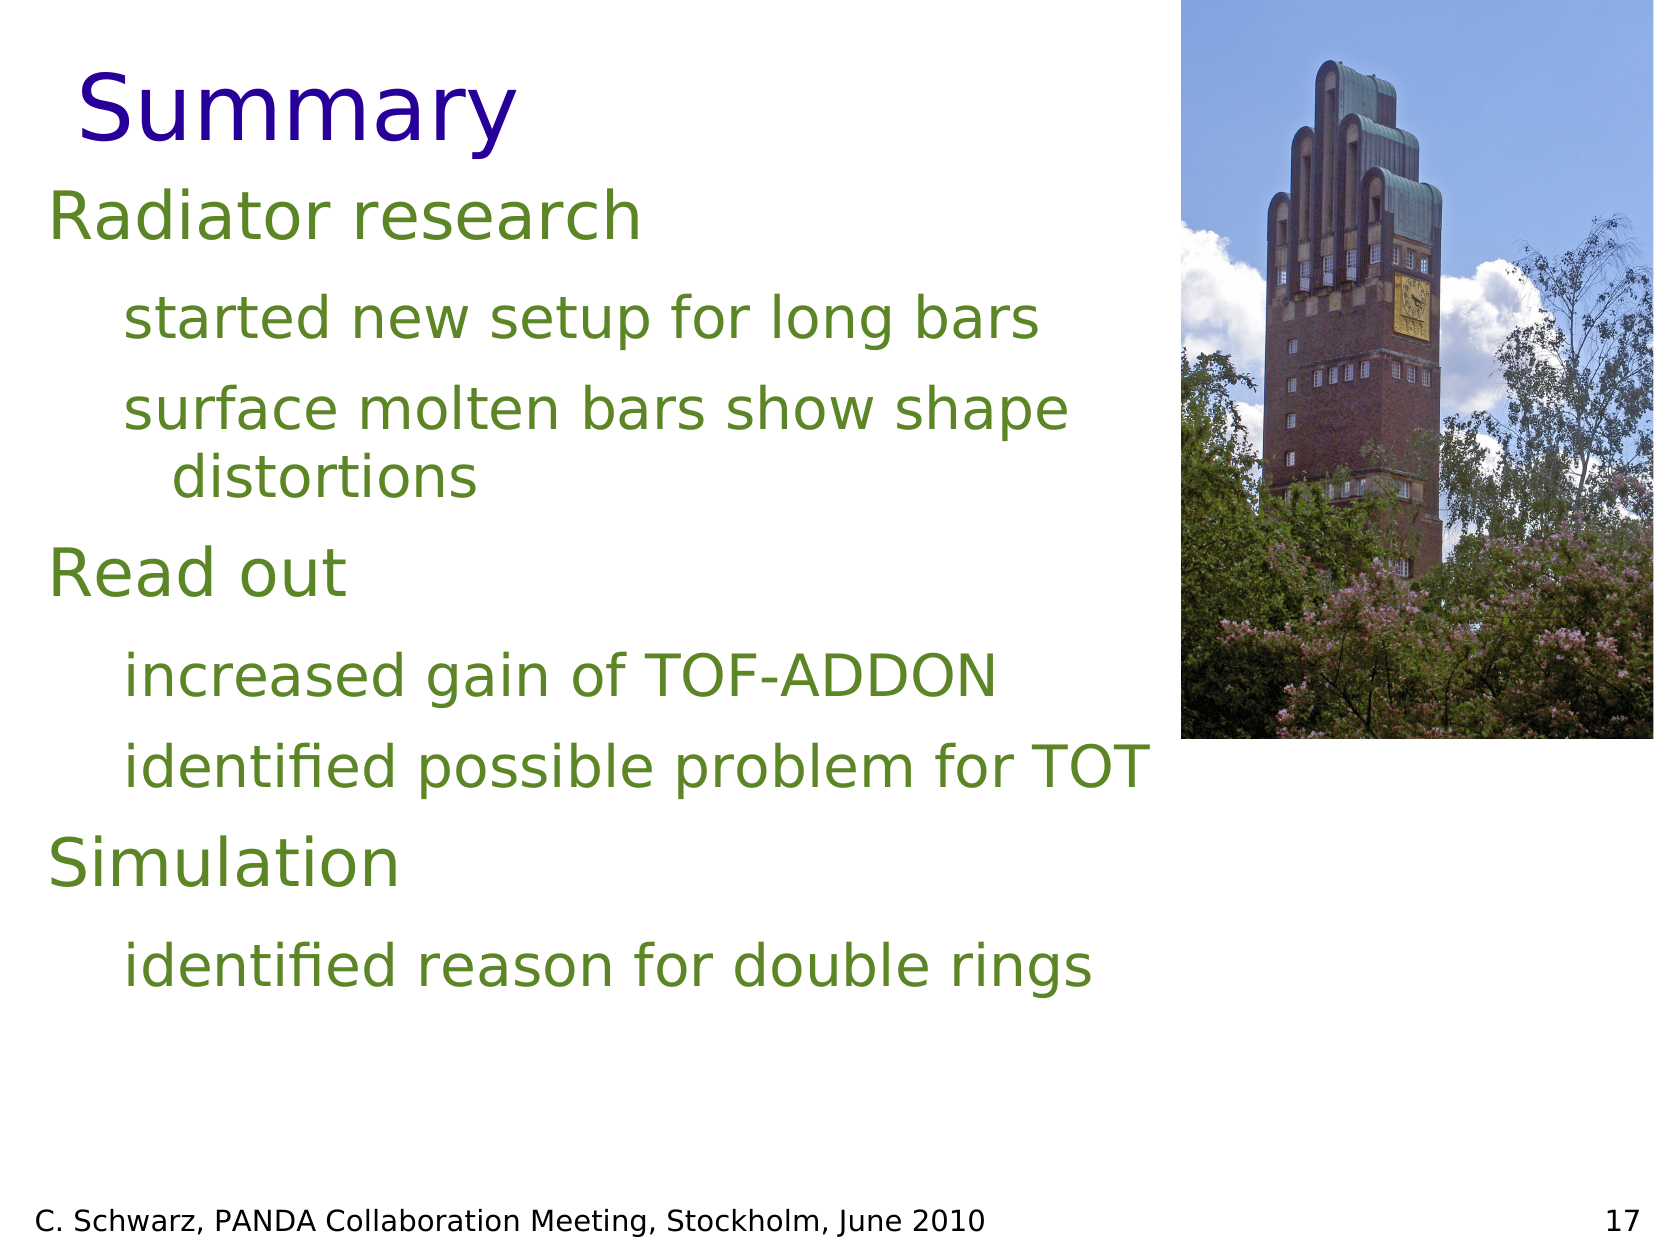

# Summary
Radiator research
started new setup for long bars
surface molten bars show shape distortions
Read out
increased gain of TOF-ADDON
identified possible problem for TOT
Simulation
identified reason for double rings
17